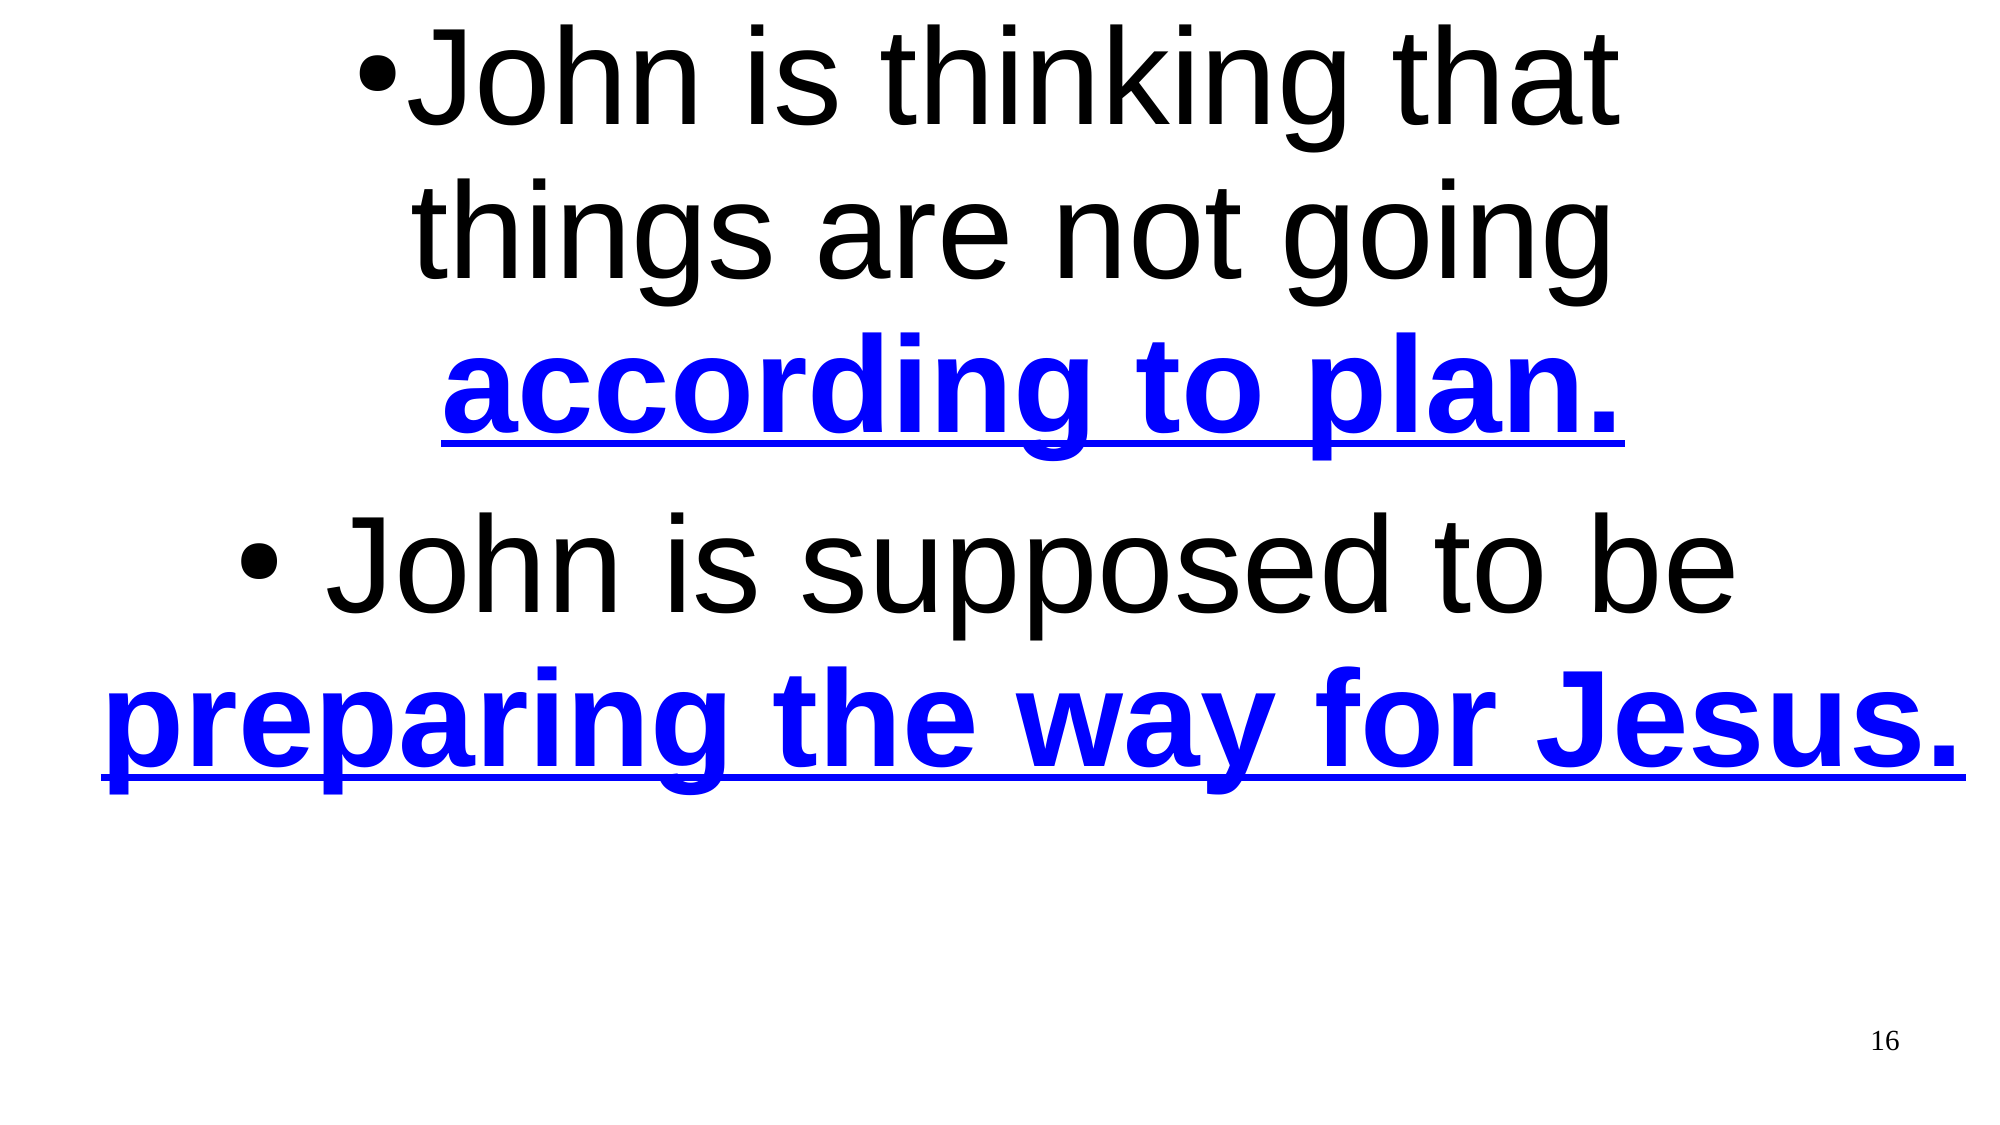

# John is thinking that things are not going according to plan.
 John is supposed to be
preparing the way for Jesus.
16